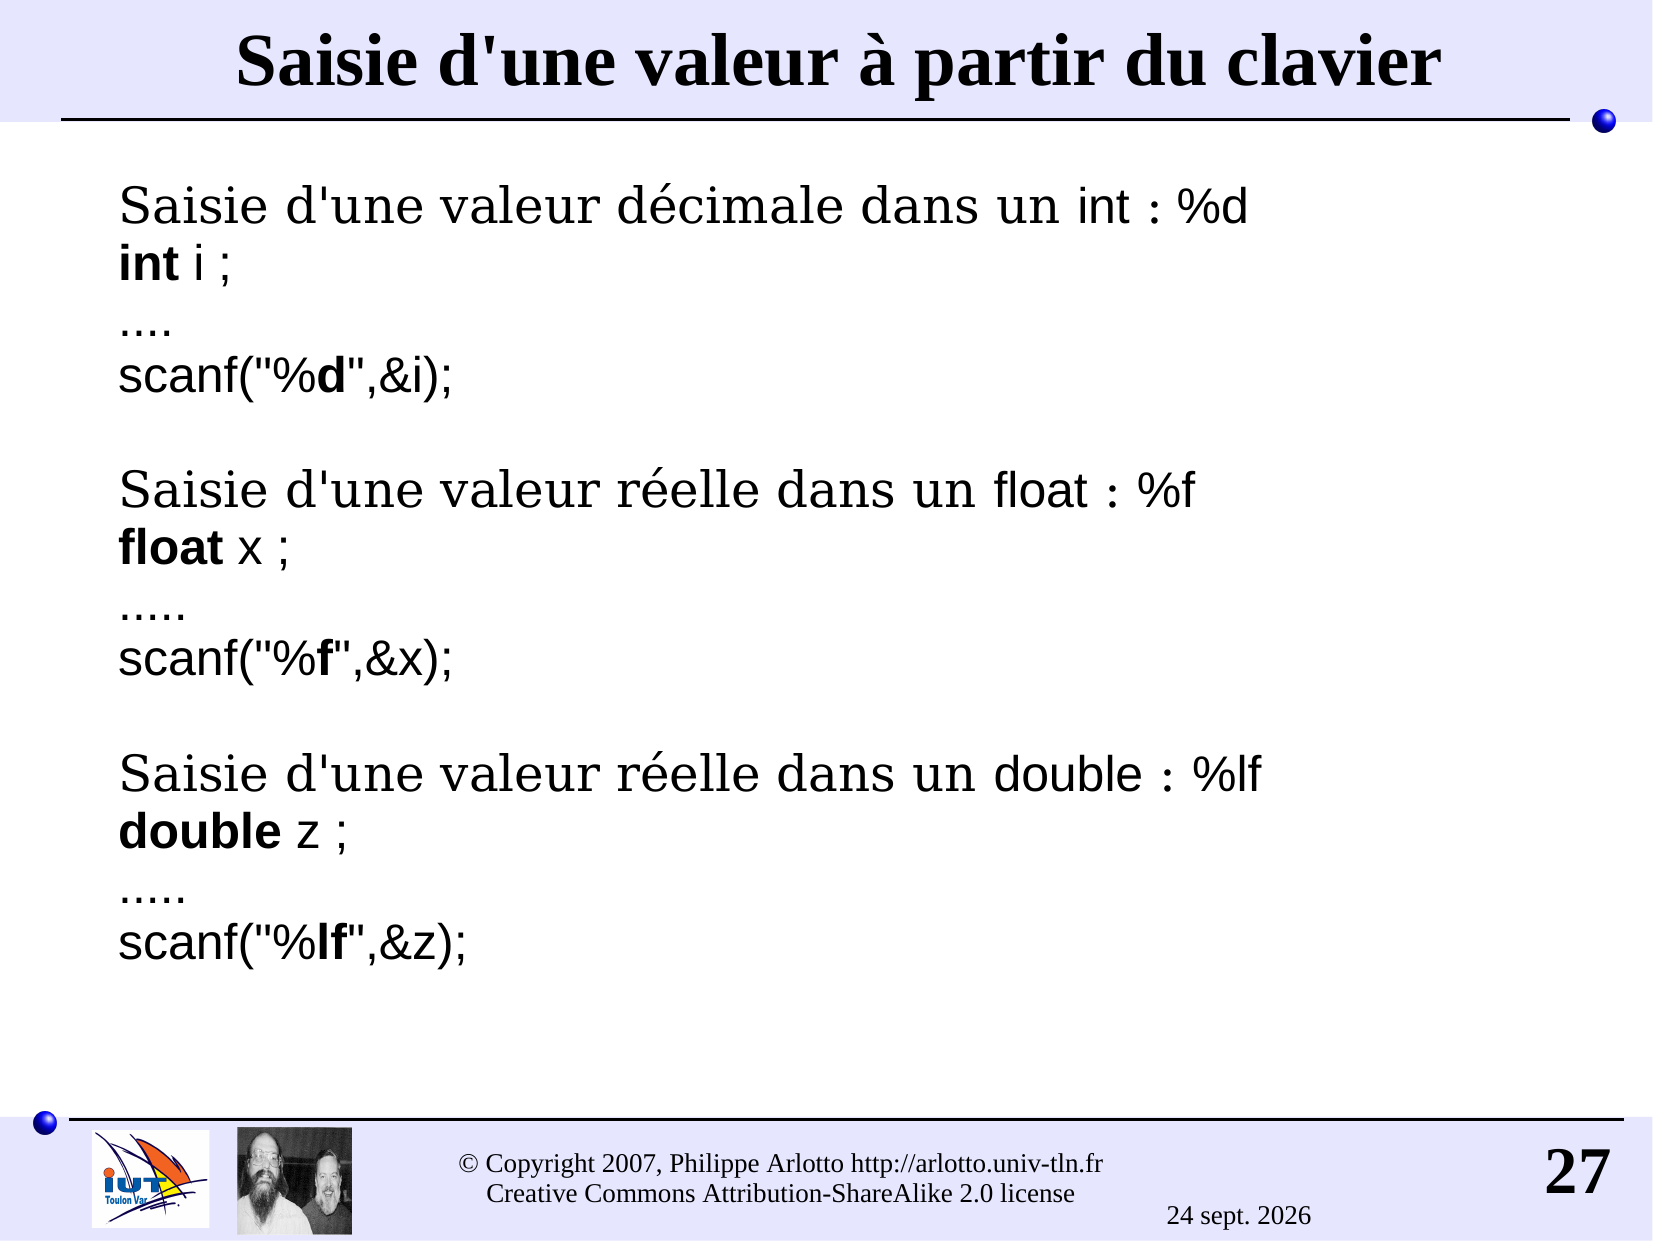

# Saisie d'une valeur à partir du clavier
Saisie d'une valeur décimale dans un int : %d
int i ;
....
scanf("%d",&i);
Saisie d'une valeur réelle dans un float : %f
float x ;
.....
scanf("%f",&x);
Saisie d'une valeur réelle dans un double : %lf
double z ;
.....
scanf("%lf",&z);